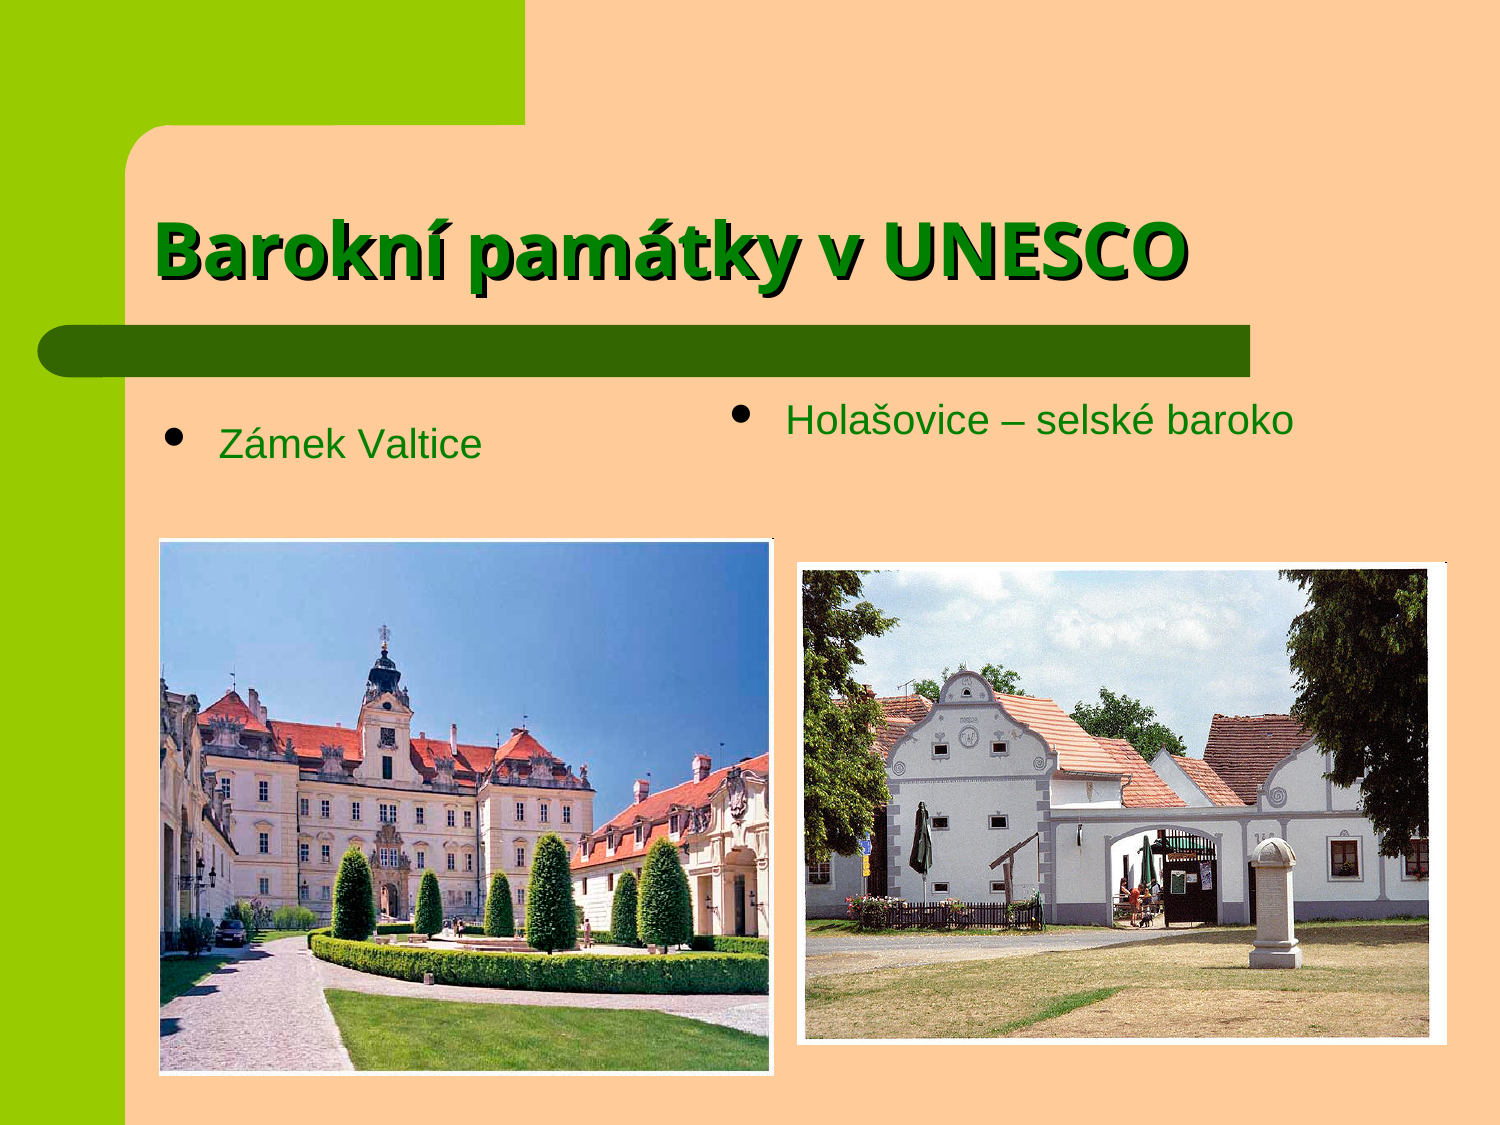

# Barokní památky v UNESCO
Holašovice – selské baroko
Zámek Valtice